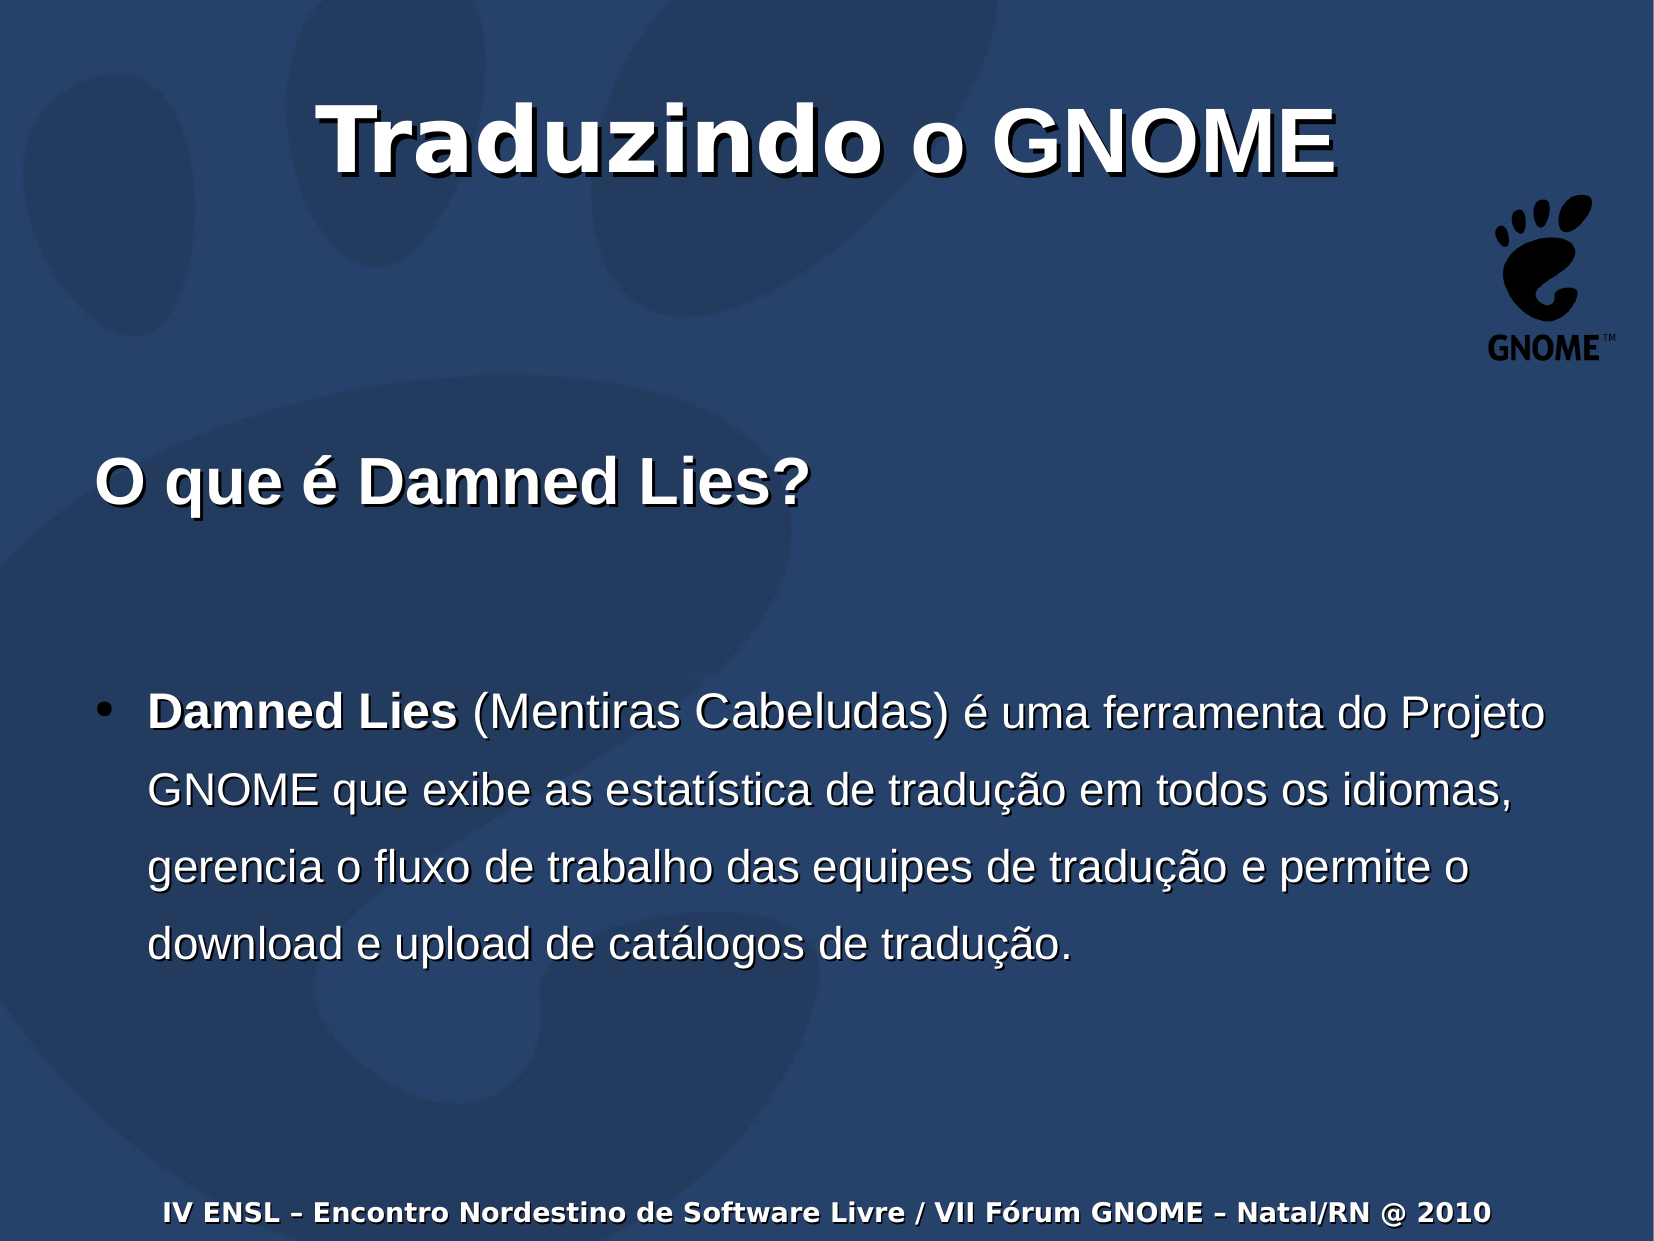

# Traduzindo o GNOME
O que é Damned Lies?
Damned Lies (Mentiras Cabeludas) é uma ferramenta do Projeto GNOME que exibe as estatística de tradução em todos os idiomas, gerencia o fluxo de trabalho das equipes de tradução e permite o download e upload de catálogos de tradução.
IV ENSL – Encontro Nordestino de Software Livre / VII Fórum GNOME – Natal/RN @ 2010